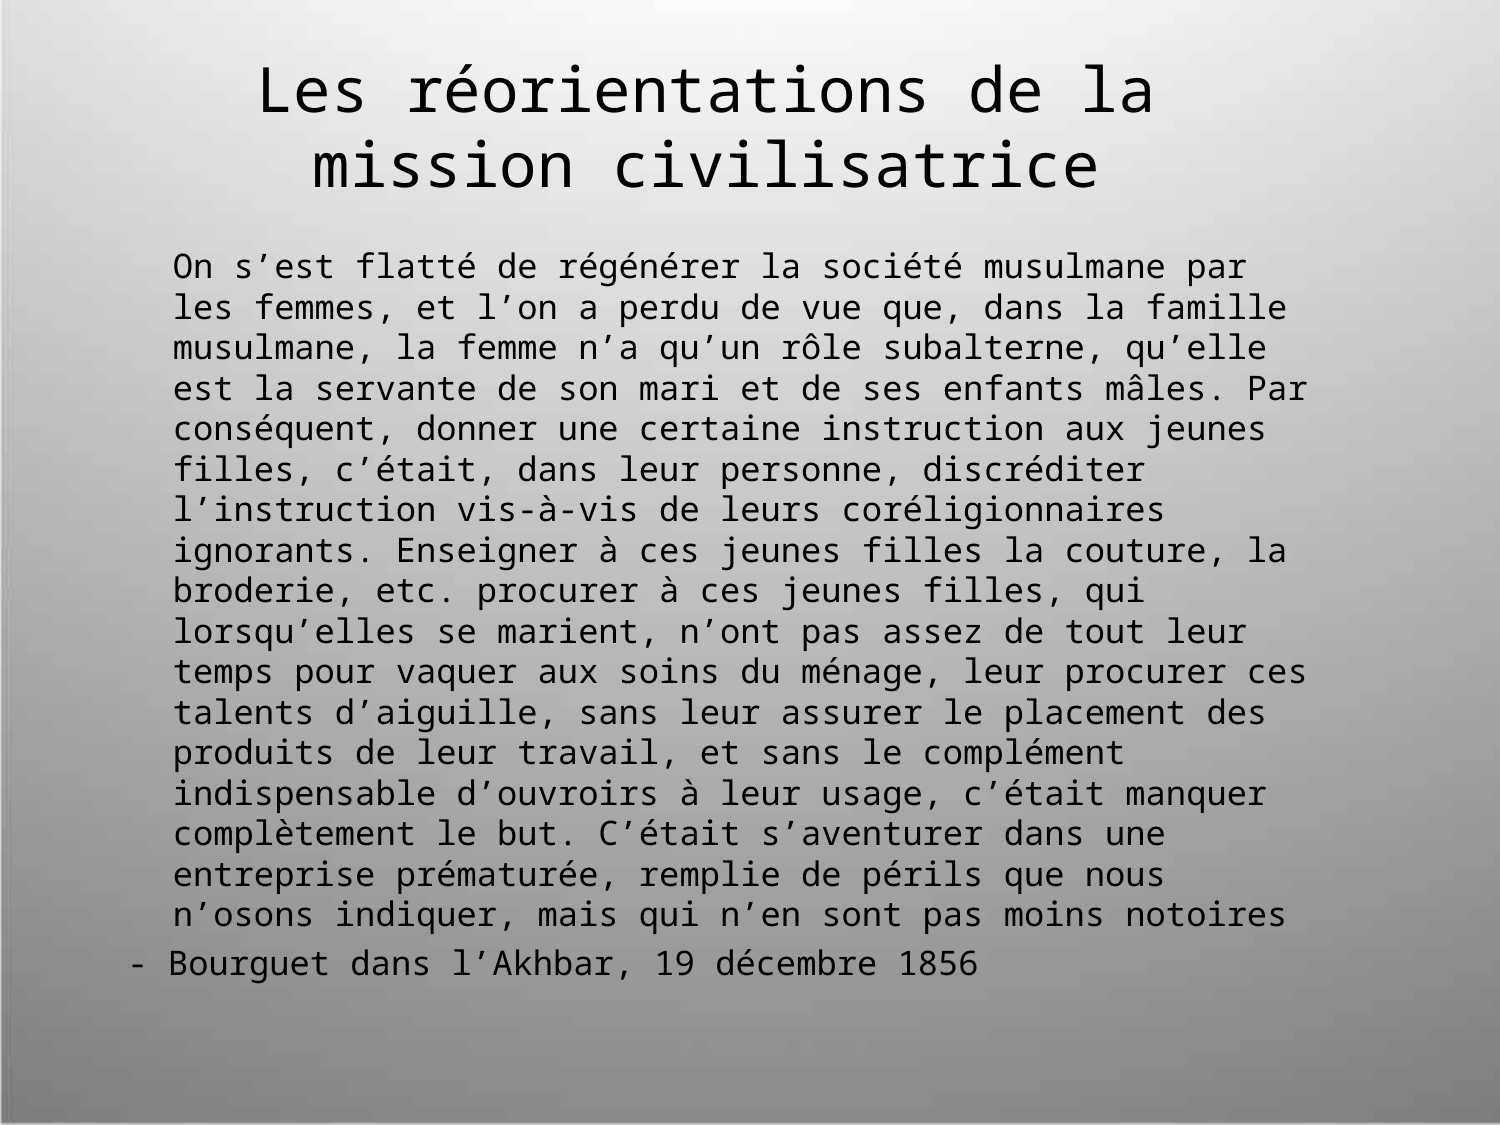

# Les réorientations de la mission civilisatrice
	On s’est flatté de régénérer la société musulmane par les femmes, et l’on a perdu de vue que, dans la famille musulmane, la femme n’a qu’un rôle subalterne, qu’elle est la servante de son mari et de ses enfants mâles. Par conséquent, donner une certaine instruction aux jeunes filles, c’était, dans leur personne, discréditer l’instruction vis-à-vis de leurs coréligionnaires ignorants. Enseigner à ces jeunes filles la couture, la broderie, etc. procurer à ces jeunes filles, qui lorsqu’elles se marient, n’ont pas assez de tout leur temps pour vaquer aux soins du ménage, leur procurer ces talents d’aiguille, sans leur assurer le placement des produits de leur travail, et sans le complément indispensable d’ouvroirs à leur usage, c’était manquer complètement le but. C’était s’aventurer dans une entreprise prématurée, remplie de périls que nous n’osons indiquer, mais qui n’en sont pas moins notoires
- Bourguet dans l’Akhbar, 19 décembre 1856